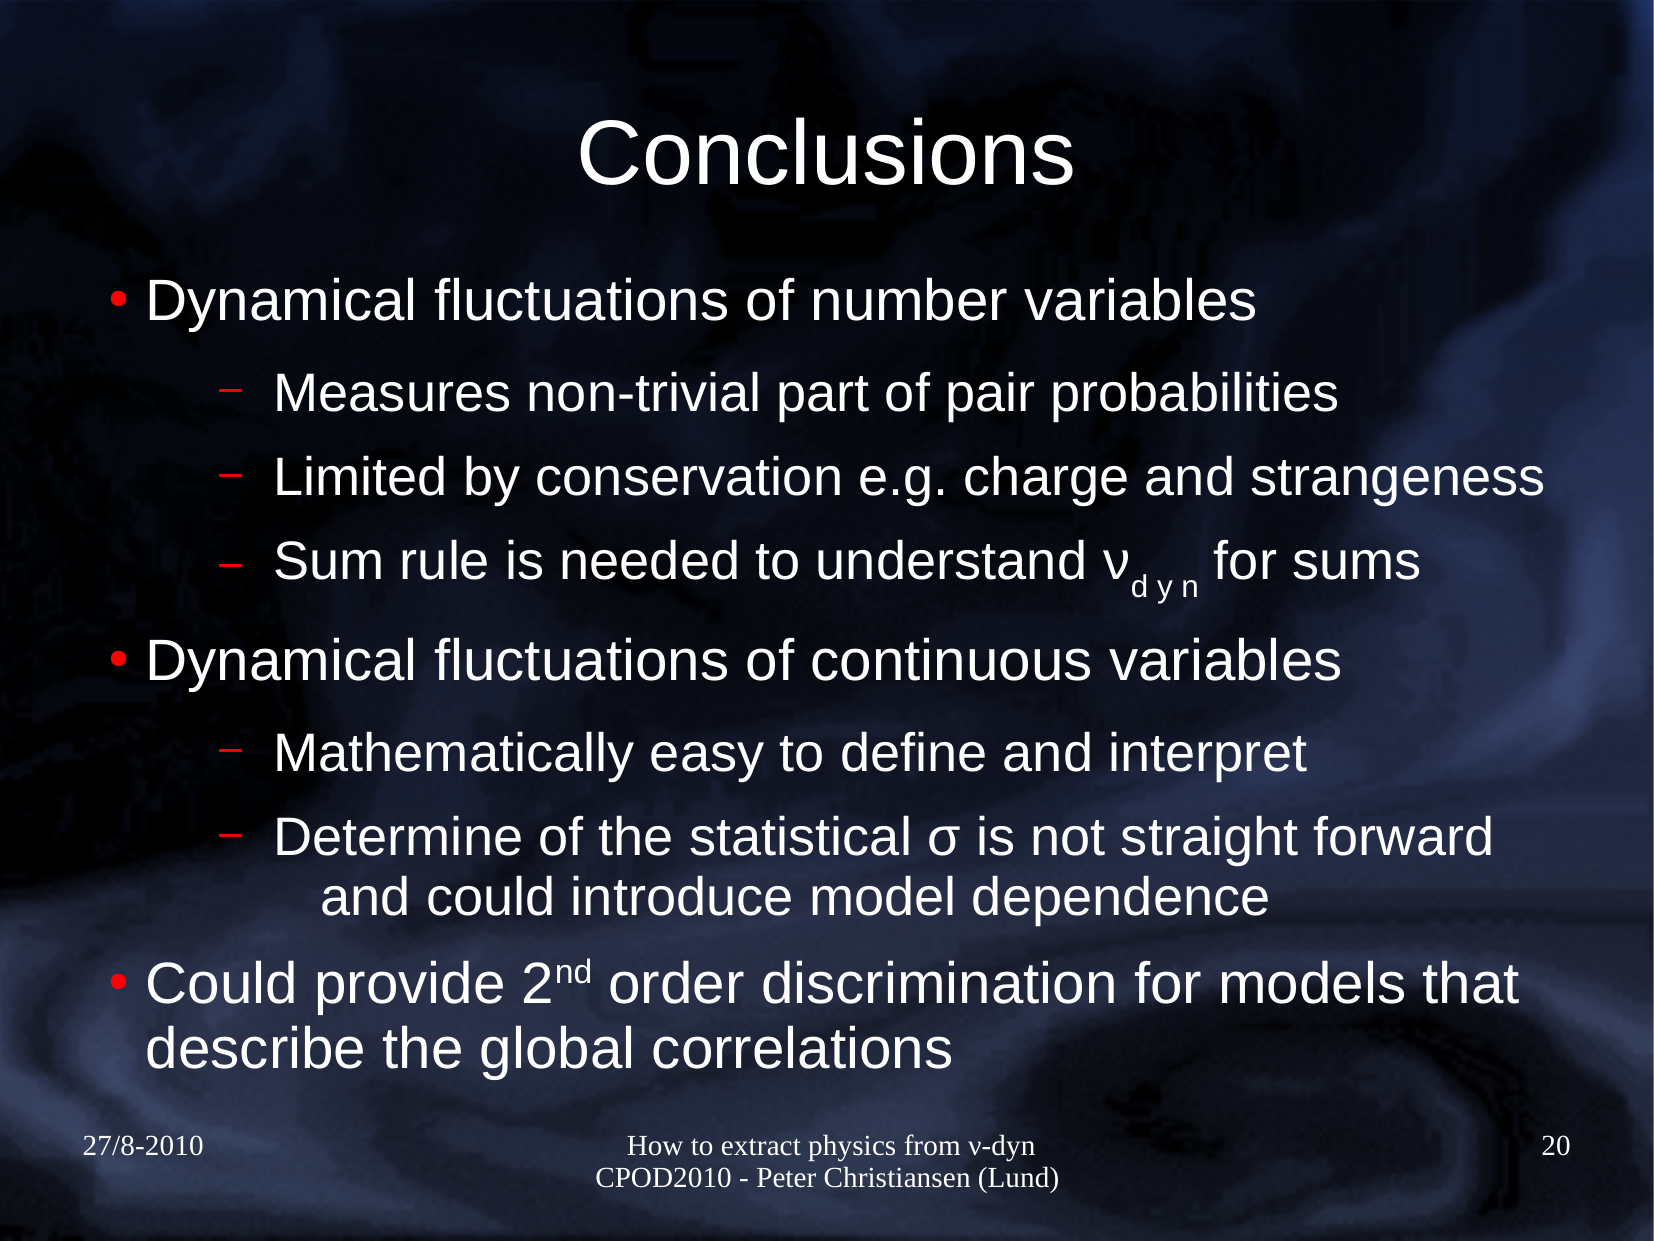

# Conclusions
Dynamical fluctuations of number variables
Measures non-trivial part of pair probabilities
Limited by conservation e.g. charge and strangeness
Sum rule is needed to understand νd y n for sums
Dynamical fluctuations of continuous variables
Mathematically easy to define and interpret
Determine of the statistical σ is not straight forward and could introduce model dependence
Could provide 2nd order discrimination for models that describe the global correlations
27/8-2010
20